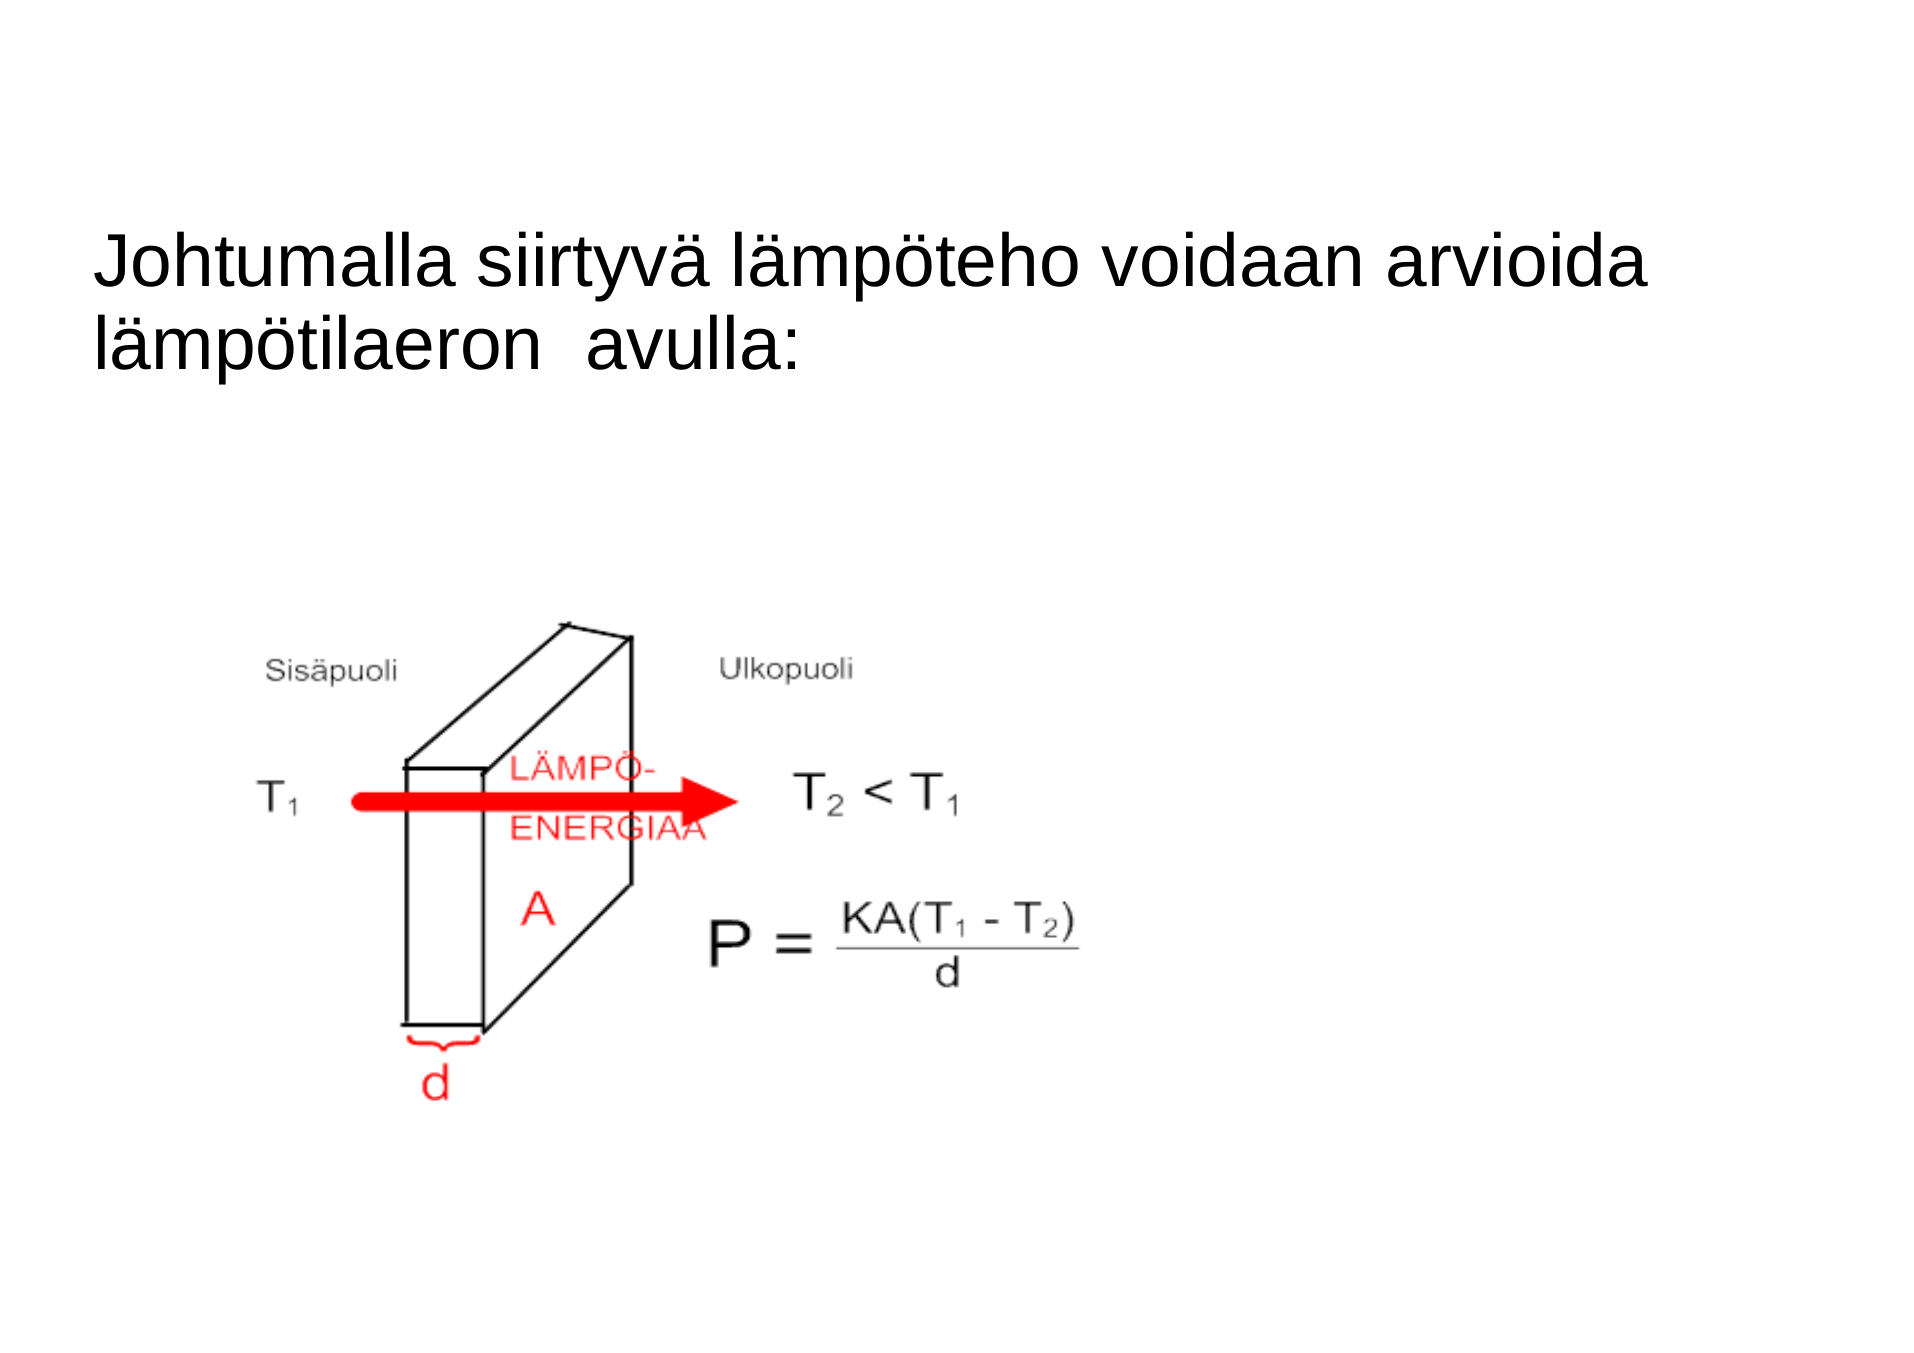

Johtumalla siirtyvä lämpöteho voidaan arvioida lämpötilaeron avulla: